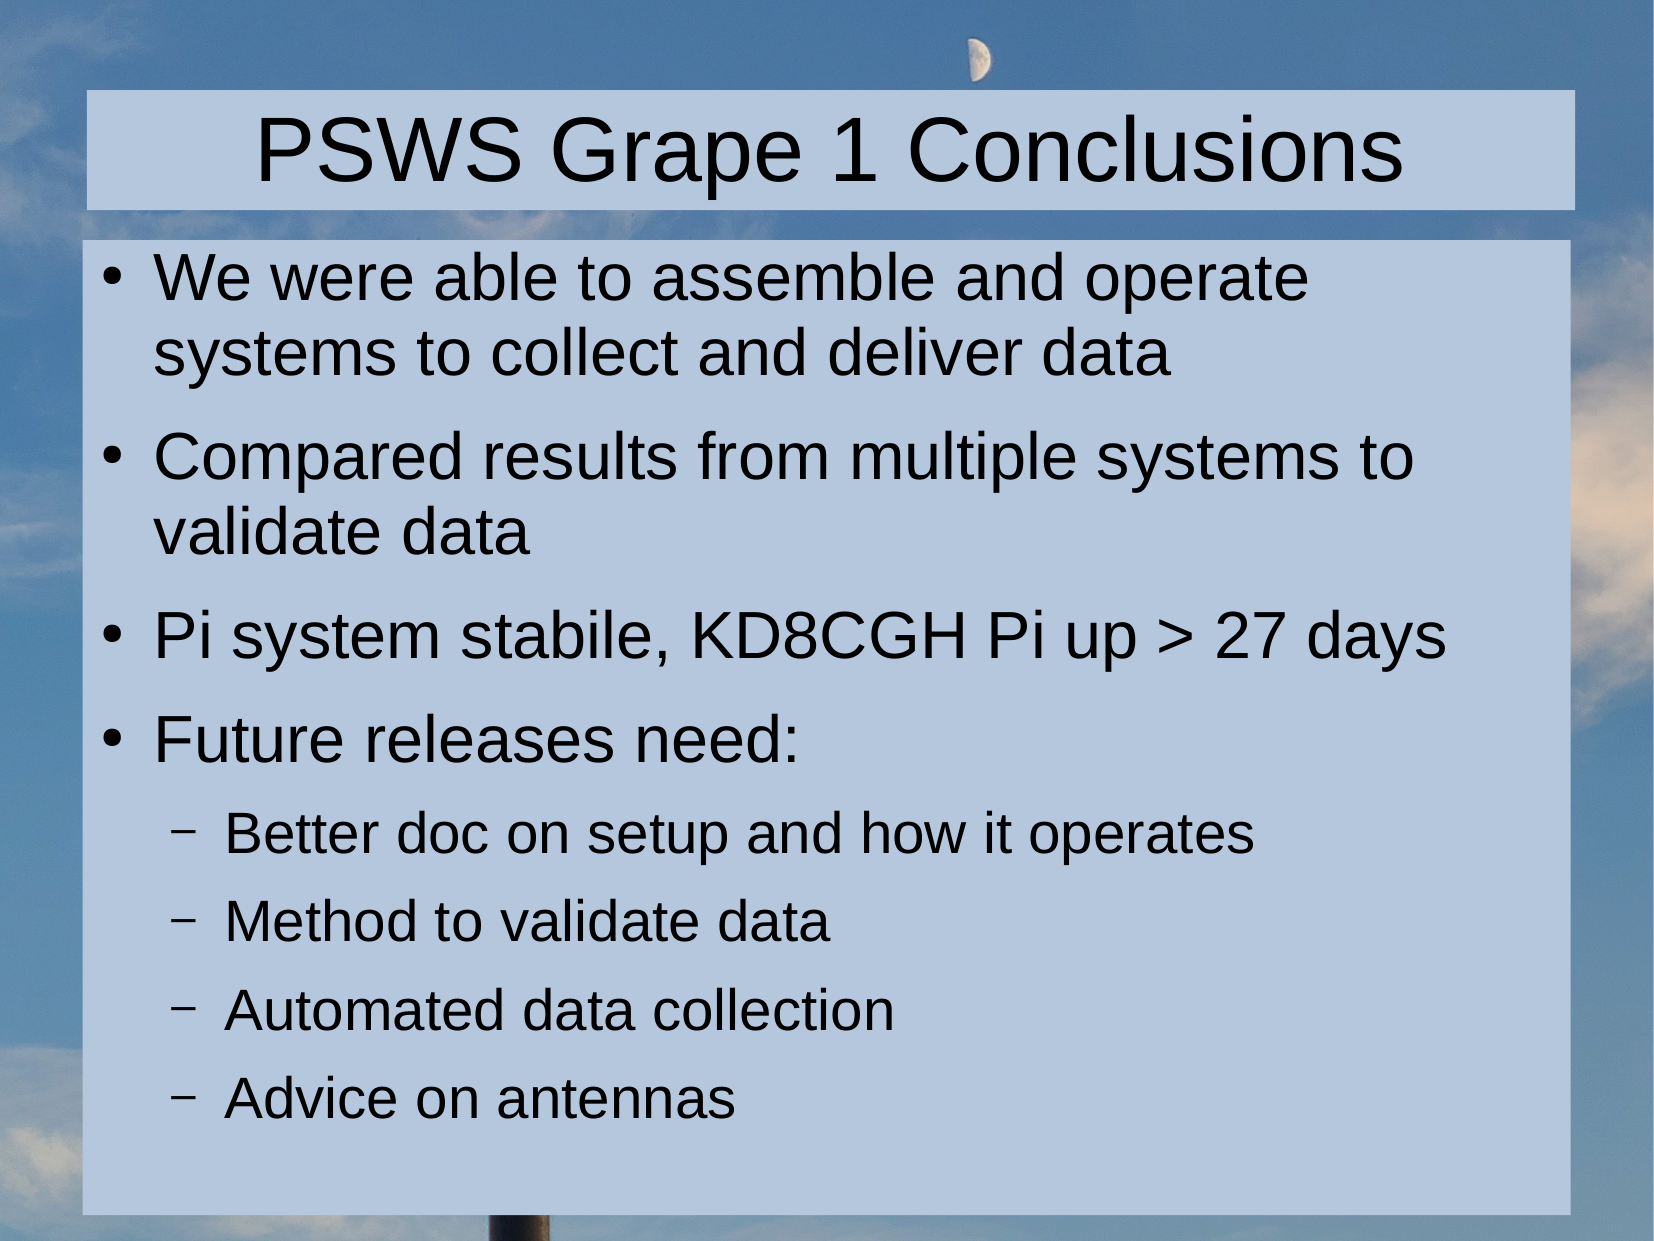

# PSWS Grape 1 Conclusions
We were able to assemble and operate systems to collect and deliver data
Compared results from multiple systems to validate data
Pi system stabile, KD8CGH Pi up > 27 days
Future releases need:
Better doc on setup and how it operates
Method to validate data
Automated data collection
Advice on antennas